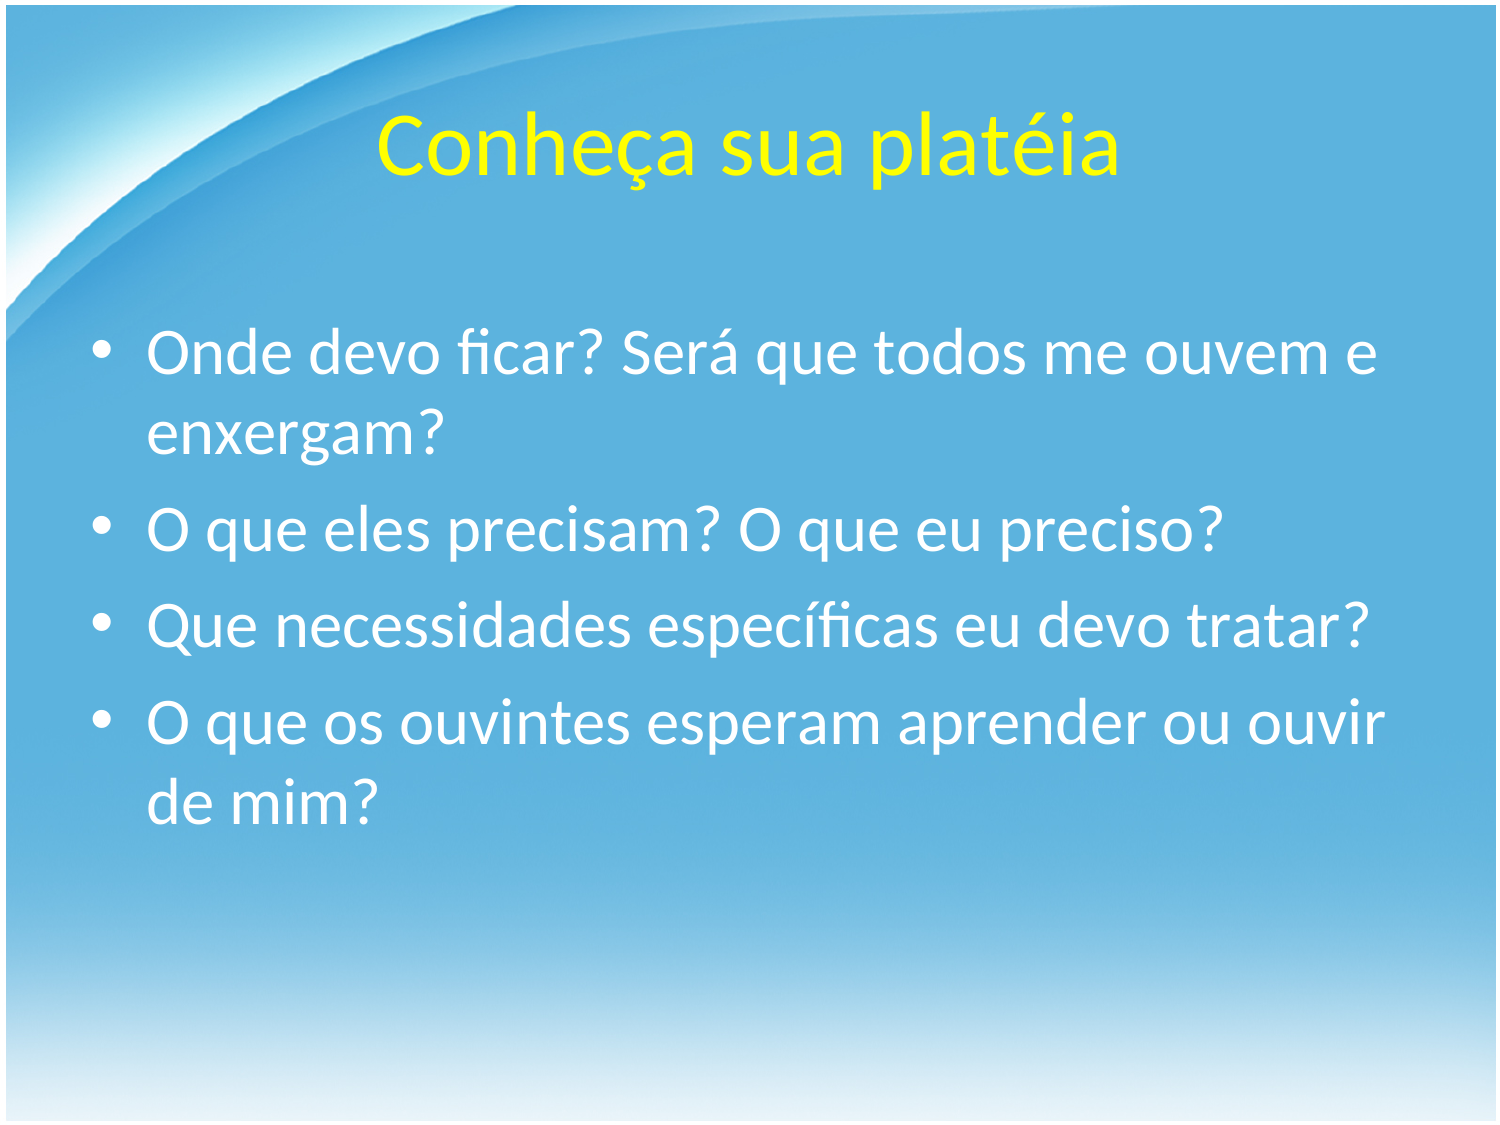

# Conheça sua platéia
Onde devo ficar? Será que todos me ouvem e enxergam?
O que eles precisam? O que eu preciso?
Que necessidades específicas eu devo tratar?
O que os ouvintes esperam aprender ou ouvir de mim?